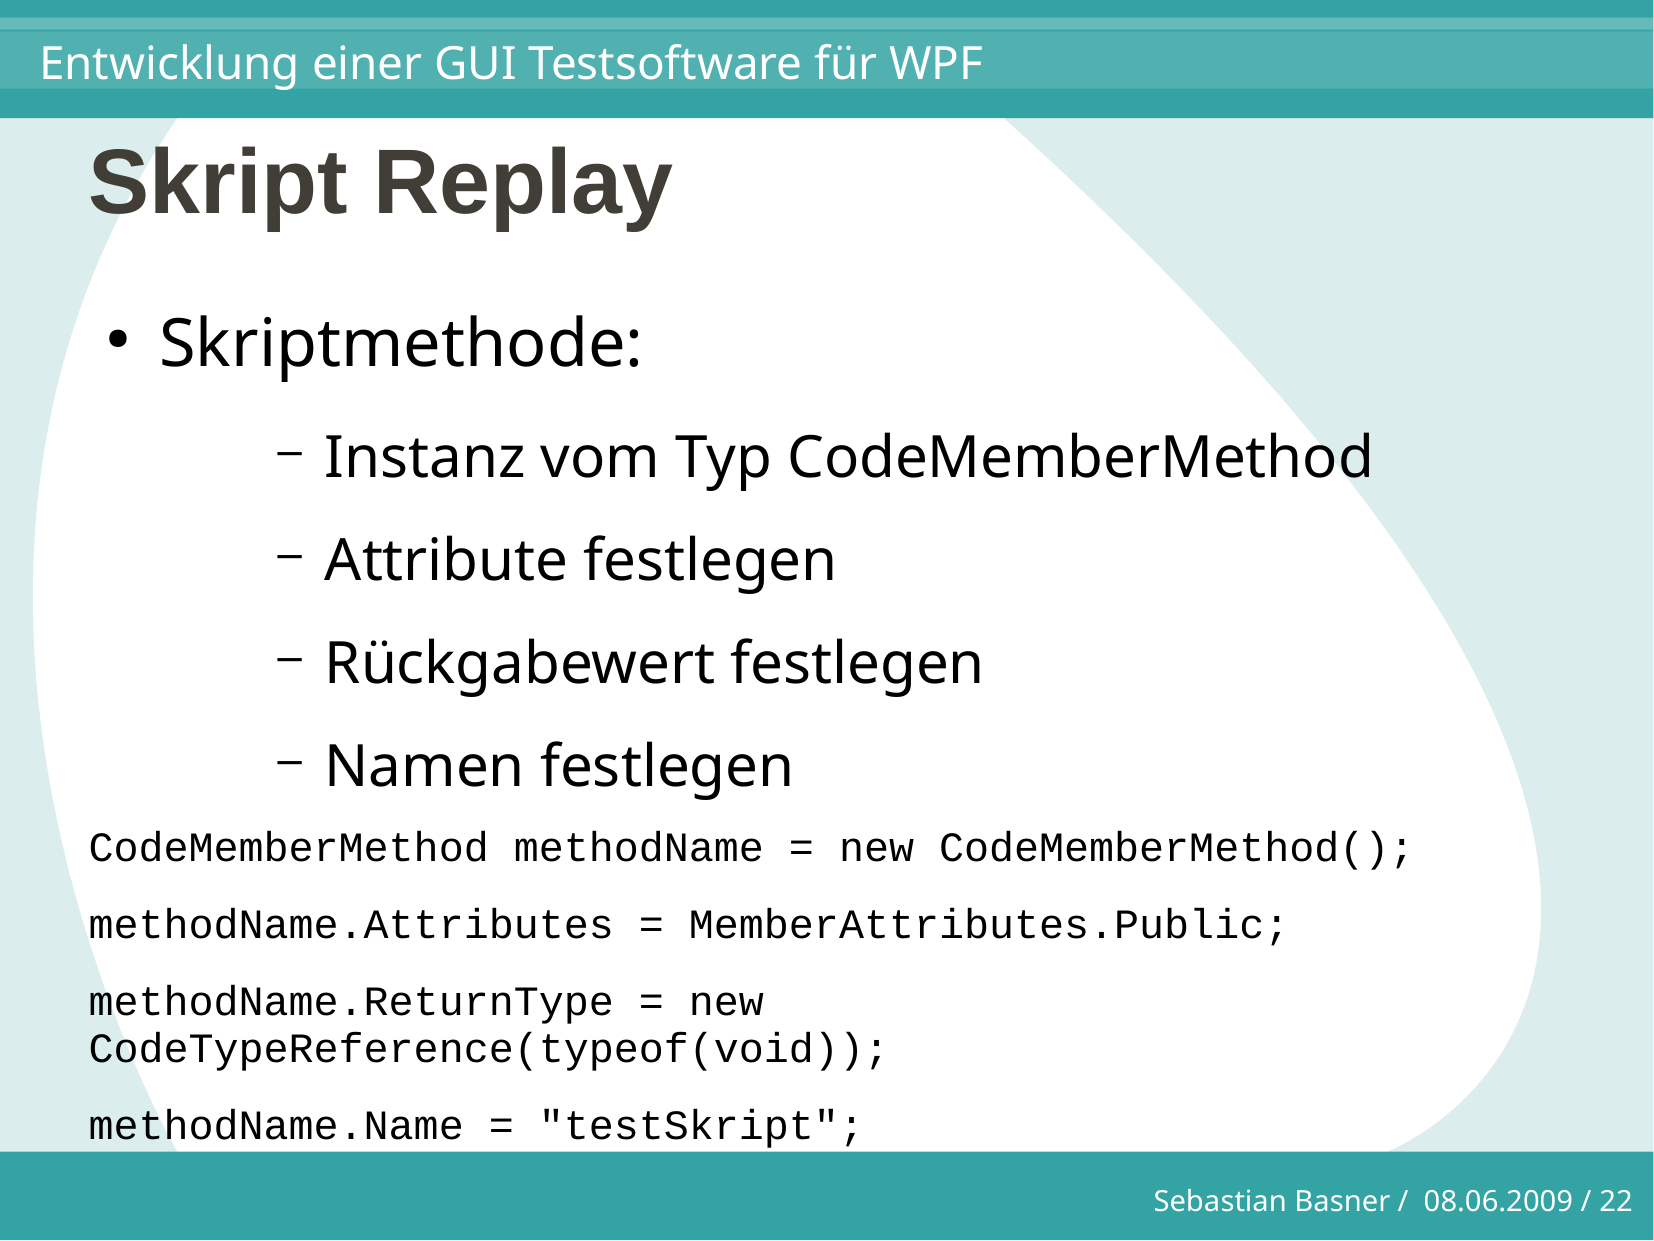

# Skript Replay
Skriptmethode:
Instanz vom Typ CodeMemberMethod
Attribute festlegen
Rückgabewert festlegen
Namen festlegen
CodeMemberMethod methodName = new CodeMemberMethod();
methodName.Attributes = MemberAttributes.Public;
methodName.ReturnType = new CodeTypeReference(typeof(void));
methodName.Name = "testSkript";